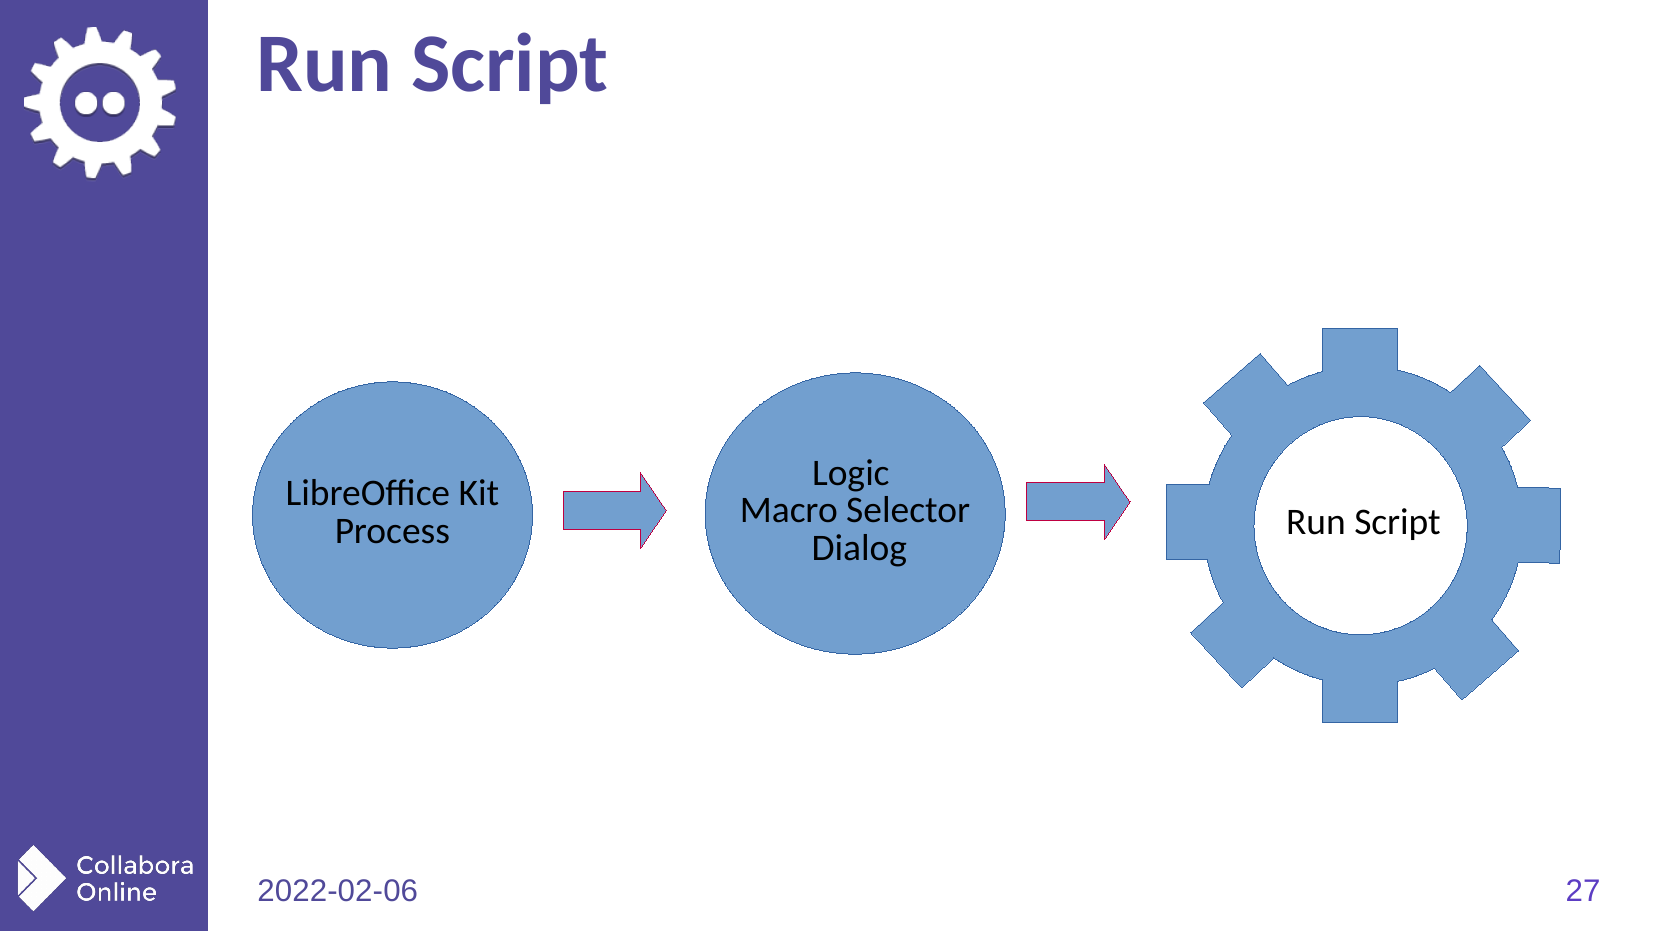

# Run Script
Run Script
Logic
Macro Selector
 Dialog
LibreOffice Kit
Process
2022-02-06
27